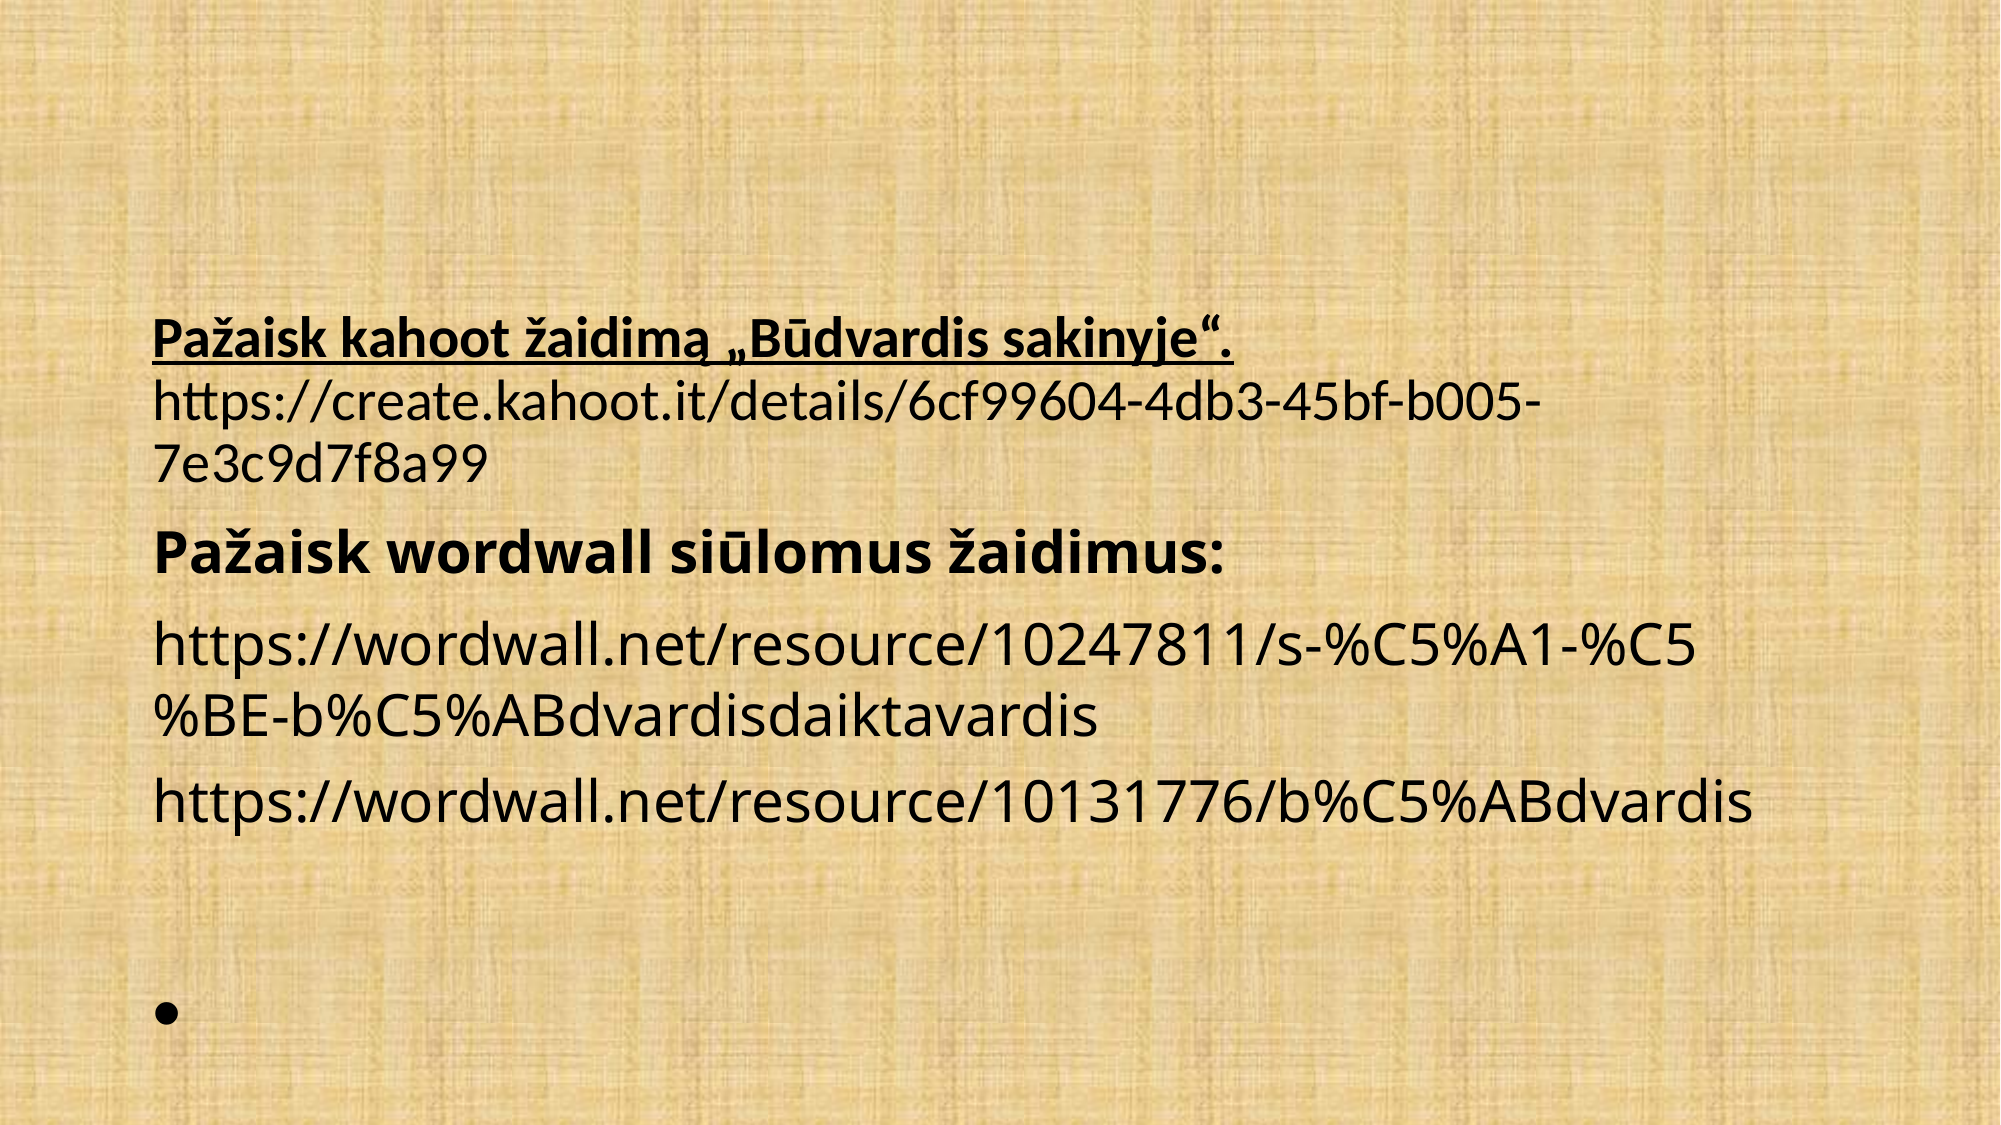

#
Pažaisk kahoot žaidimą „Būdvardis sakinyje“.
https://create.kahoot.it/details/6cf99604-4db3-45bf-b005-7e3c9d7f8a99
Pažaisk wordwall siūlomus žaidimus:
https://wordwall.net/resource/10247811/s-%C5%A1-%C5%BE-b%C5%ABdvardisdaiktavardis
https://wordwall.net/resource/10131776/b%C5%ABdvardis